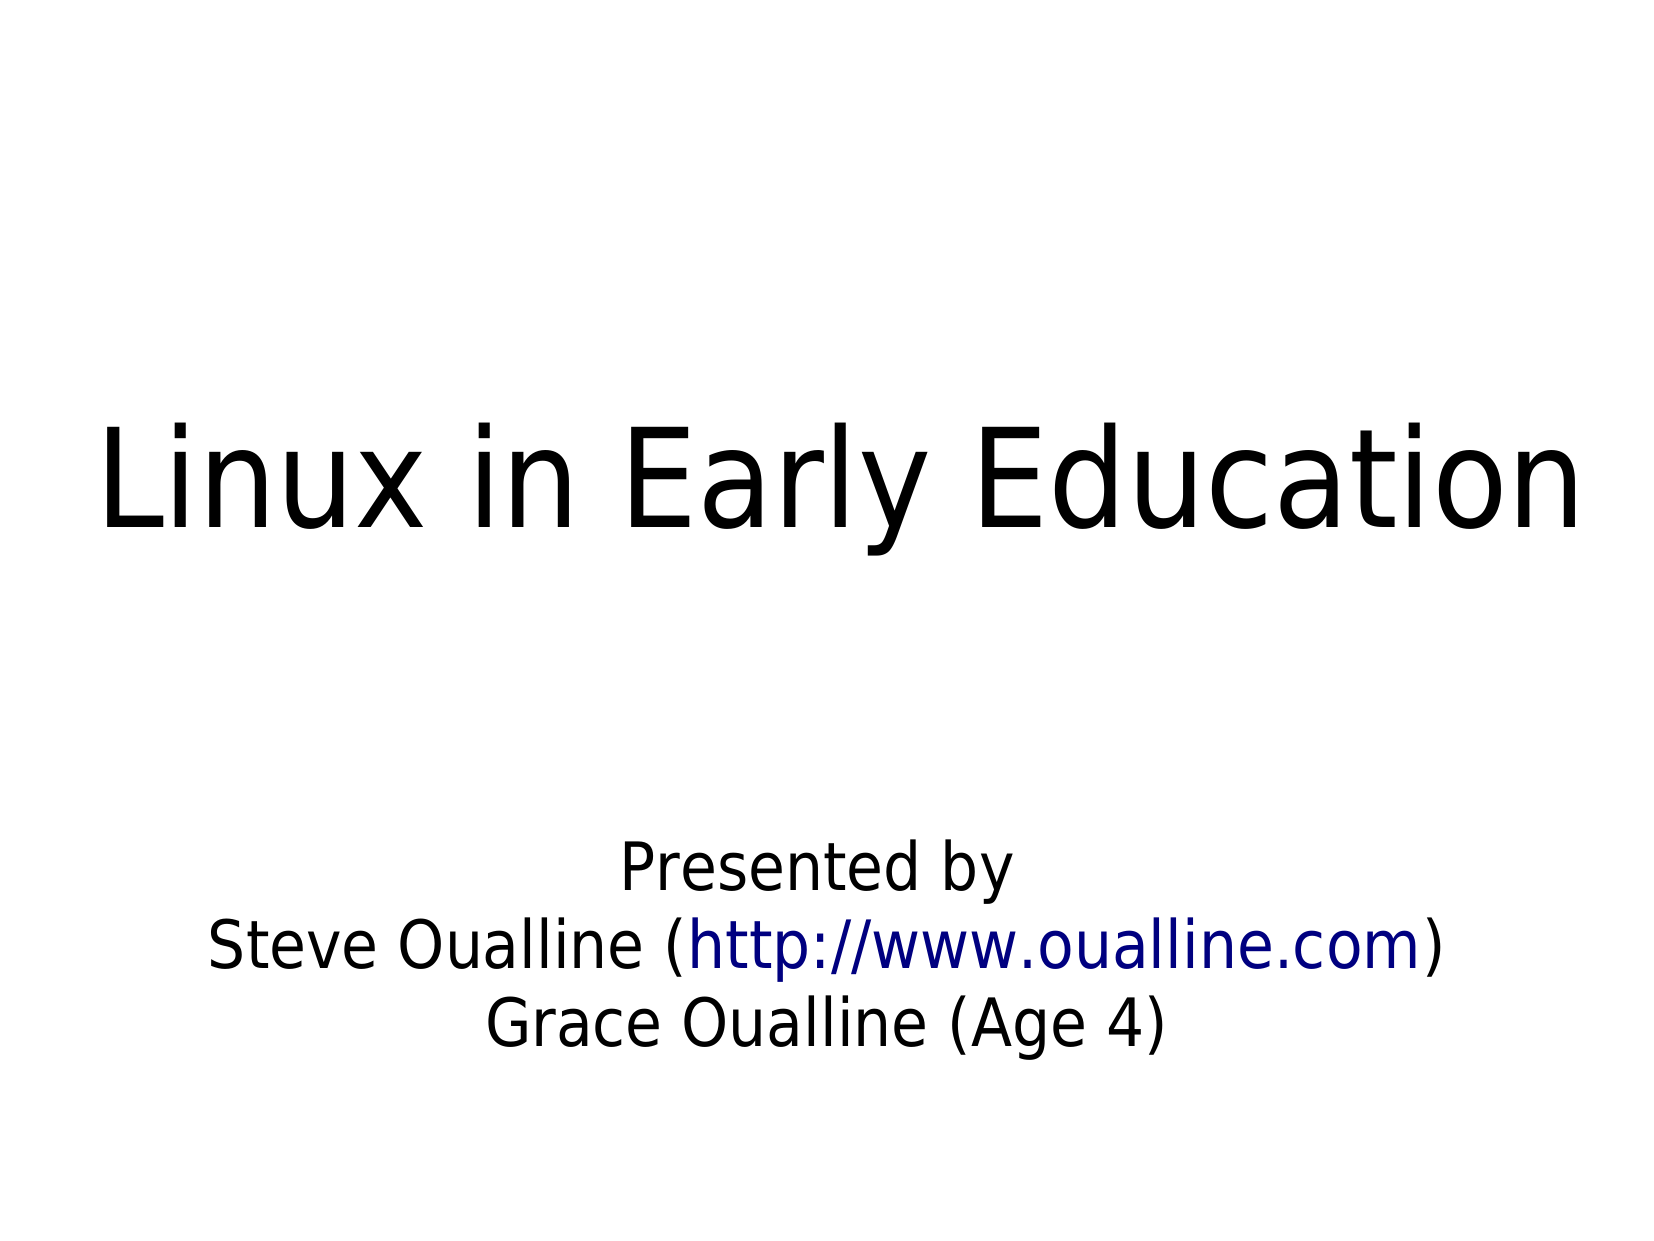

# Linux in Early Education
Presented by
Steve Oualline (http://www.oualline.com)
Grace Oualline (Age 4)